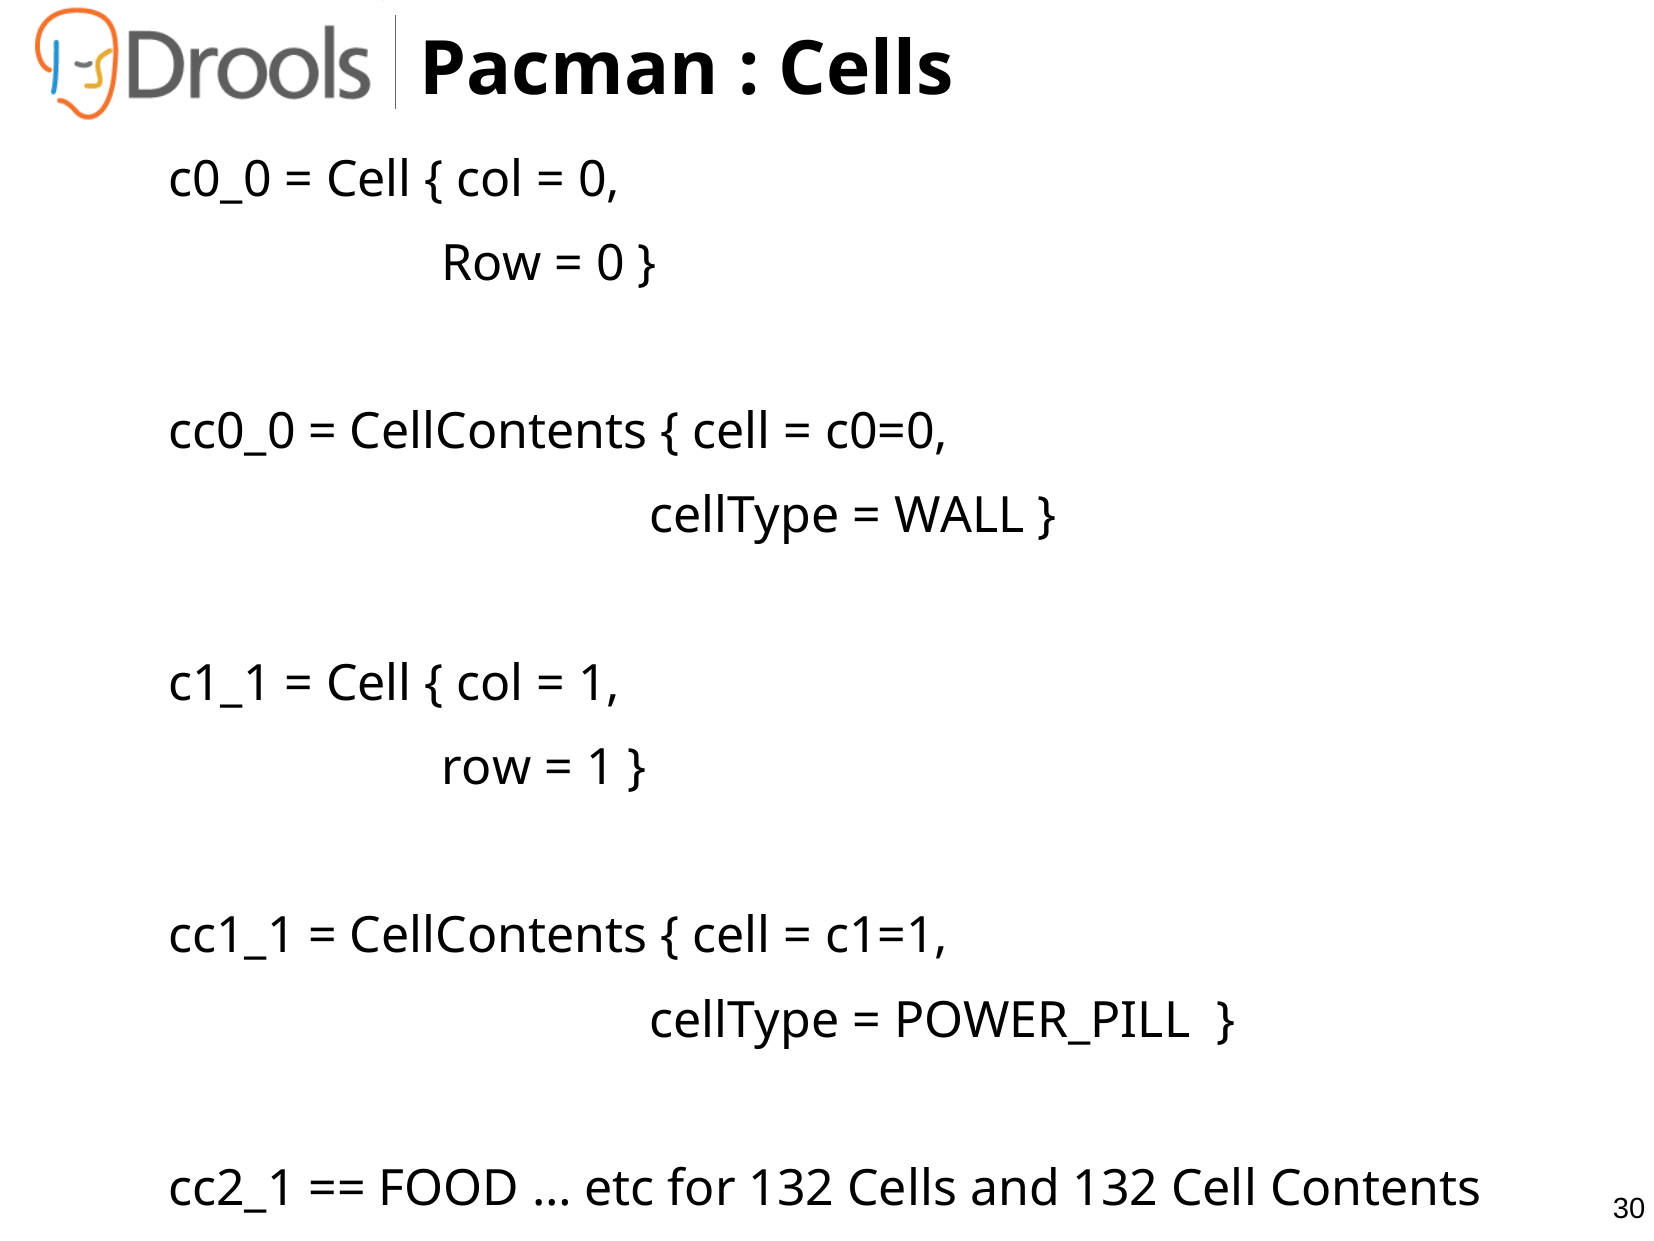

# Pacman : Cells
c0_0 = Cell { col = 0,
 Row = 0 }
cc0_0 = CellContents { cell = c0=0,
 cellType = WALL }
c1_1 = Cell { col = 1,
 row = 1 }
cc1_1 = CellContents { cell = c1=1,
 cellType = POWER_PILL }
cc2_1 == FOOD … etc for 132 Cells and 132 Cell Contents